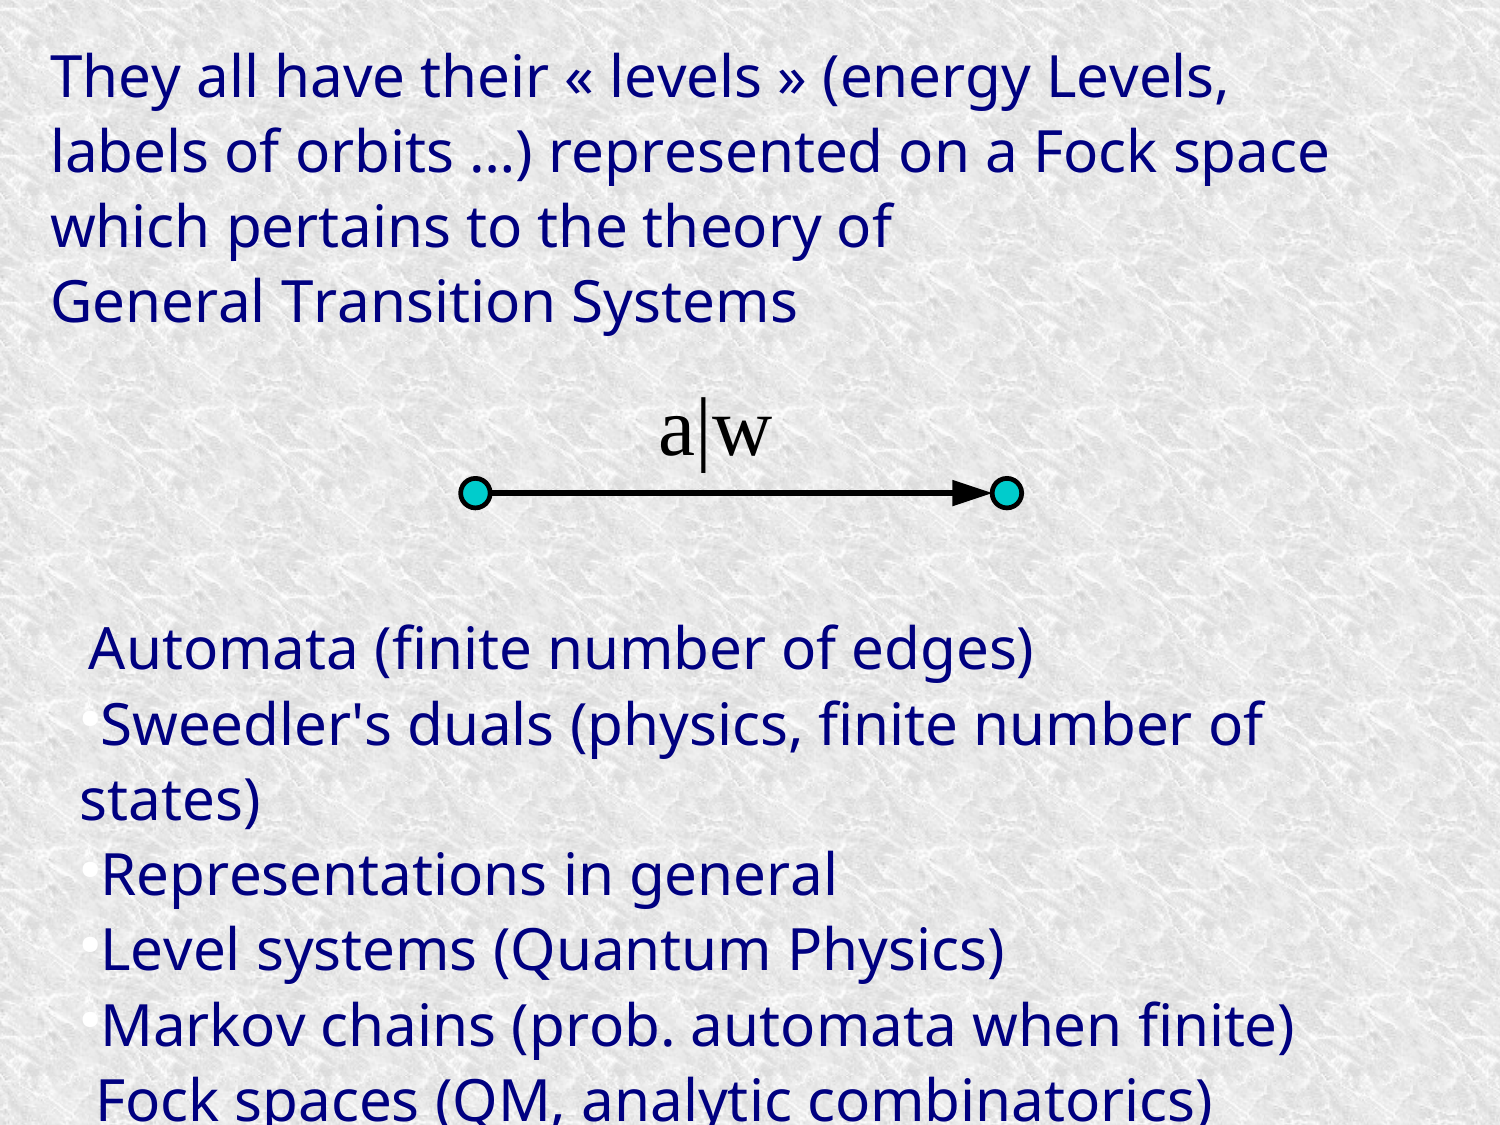

They all have their « levels » (energy Levels,
labels of orbits …) represented on a Fock space
which pertains to the theory of
General Transition Systems
a|w
Automata (finite number of edges)
Sweedler's duals (physics, finite number of states)
Representations in general
Level systems (Quantum Physics)
Markov chains (prob. automata when finite)
 Fock spaces (QM, analytic combinatorics)